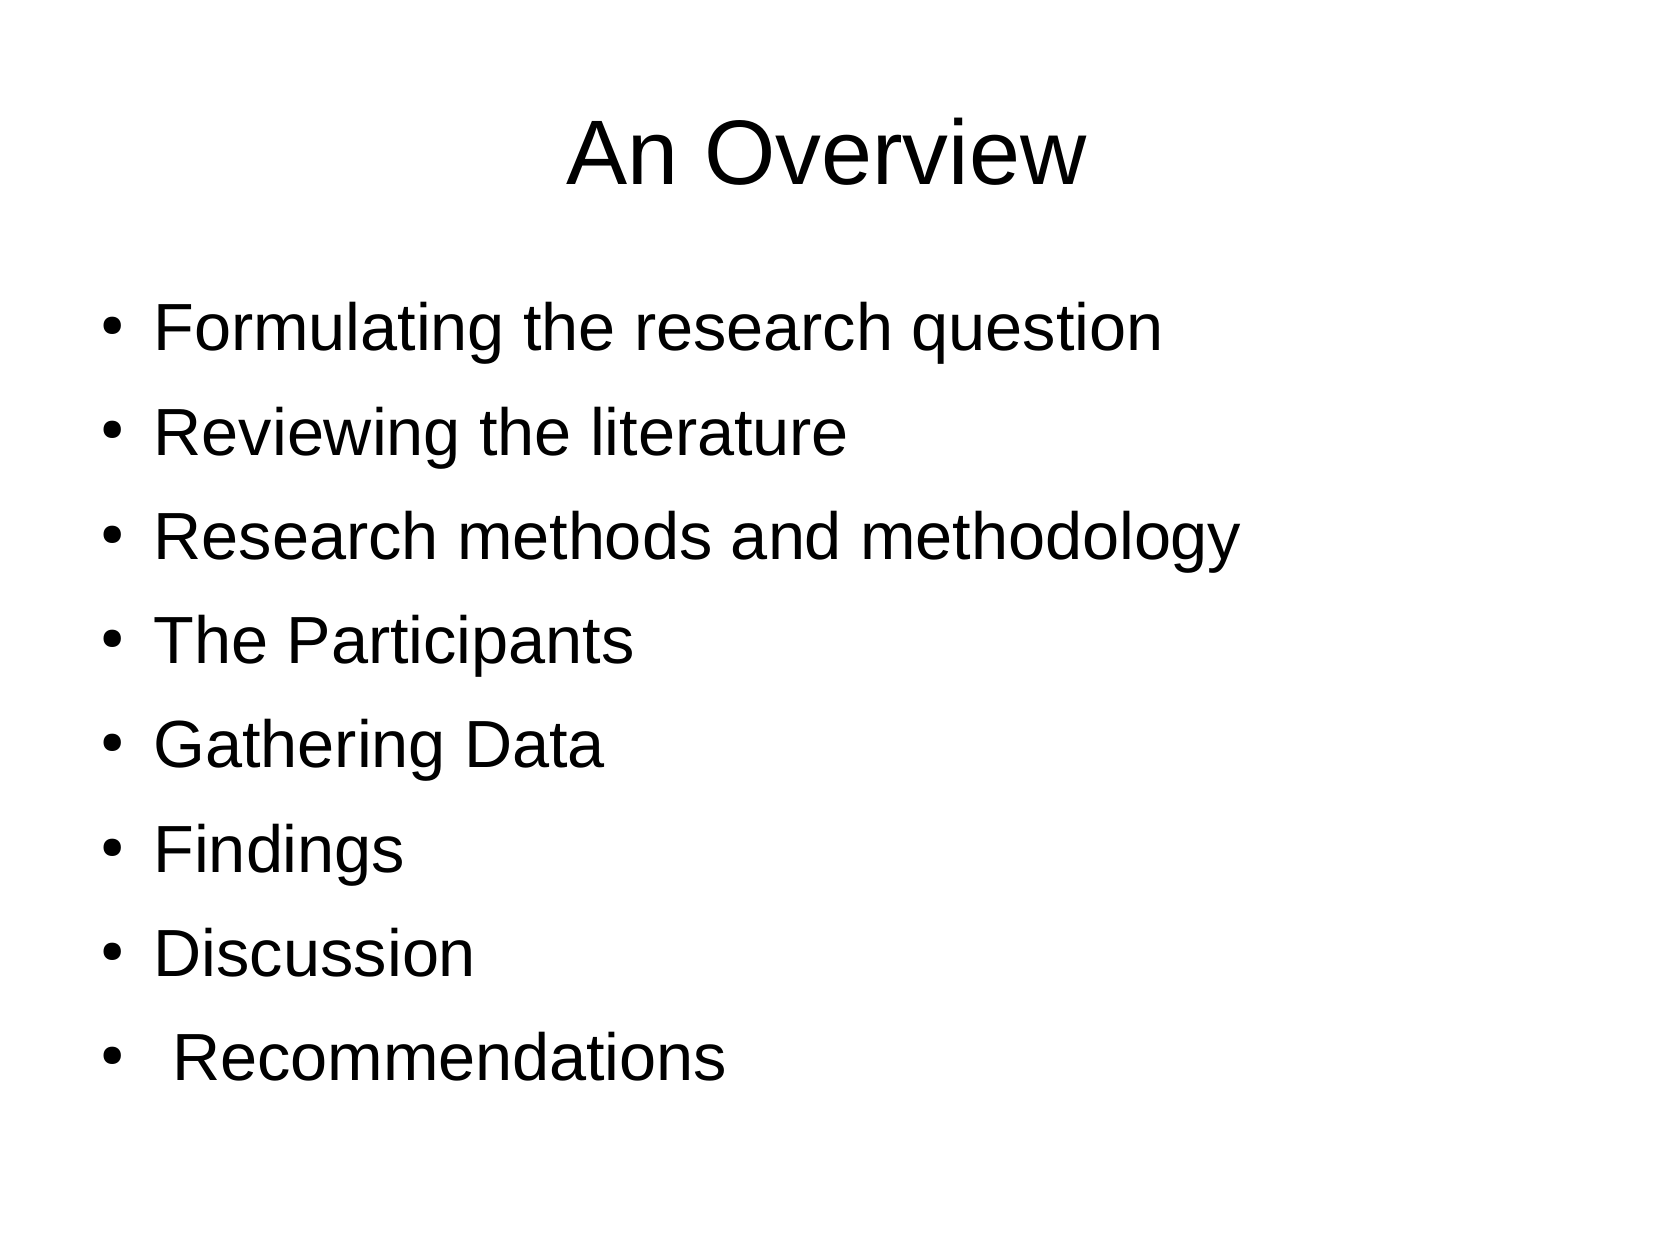

# An Overview
Formulating the research question
Reviewing the literature
Research methods and methodology
The Participants
Gathering Data
Findings
Discussion
 Recommendations